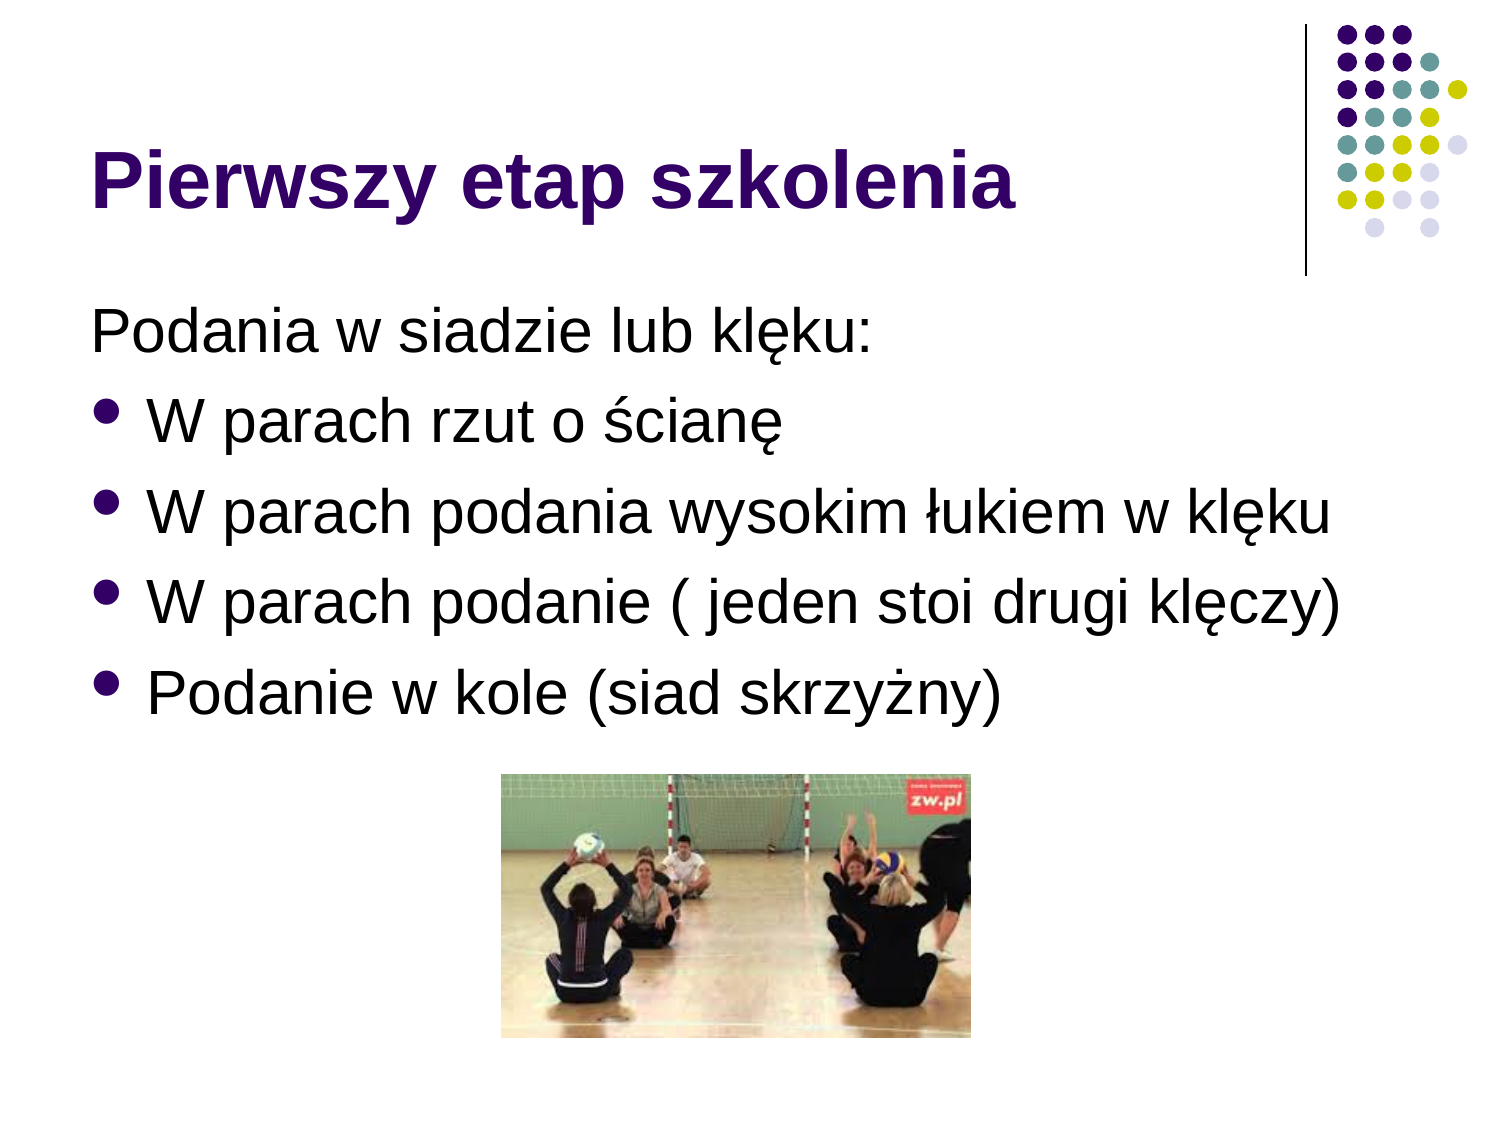

# Pierwszy etap szkolenia
Podania w siadzie lub klęku:
W parach rzut o ścianę
W parach podania wysokim łukiem w klęku
W parach podanie ( jeden stoi drugi klęczy)
Podanie w kole (siad skrzyżny)